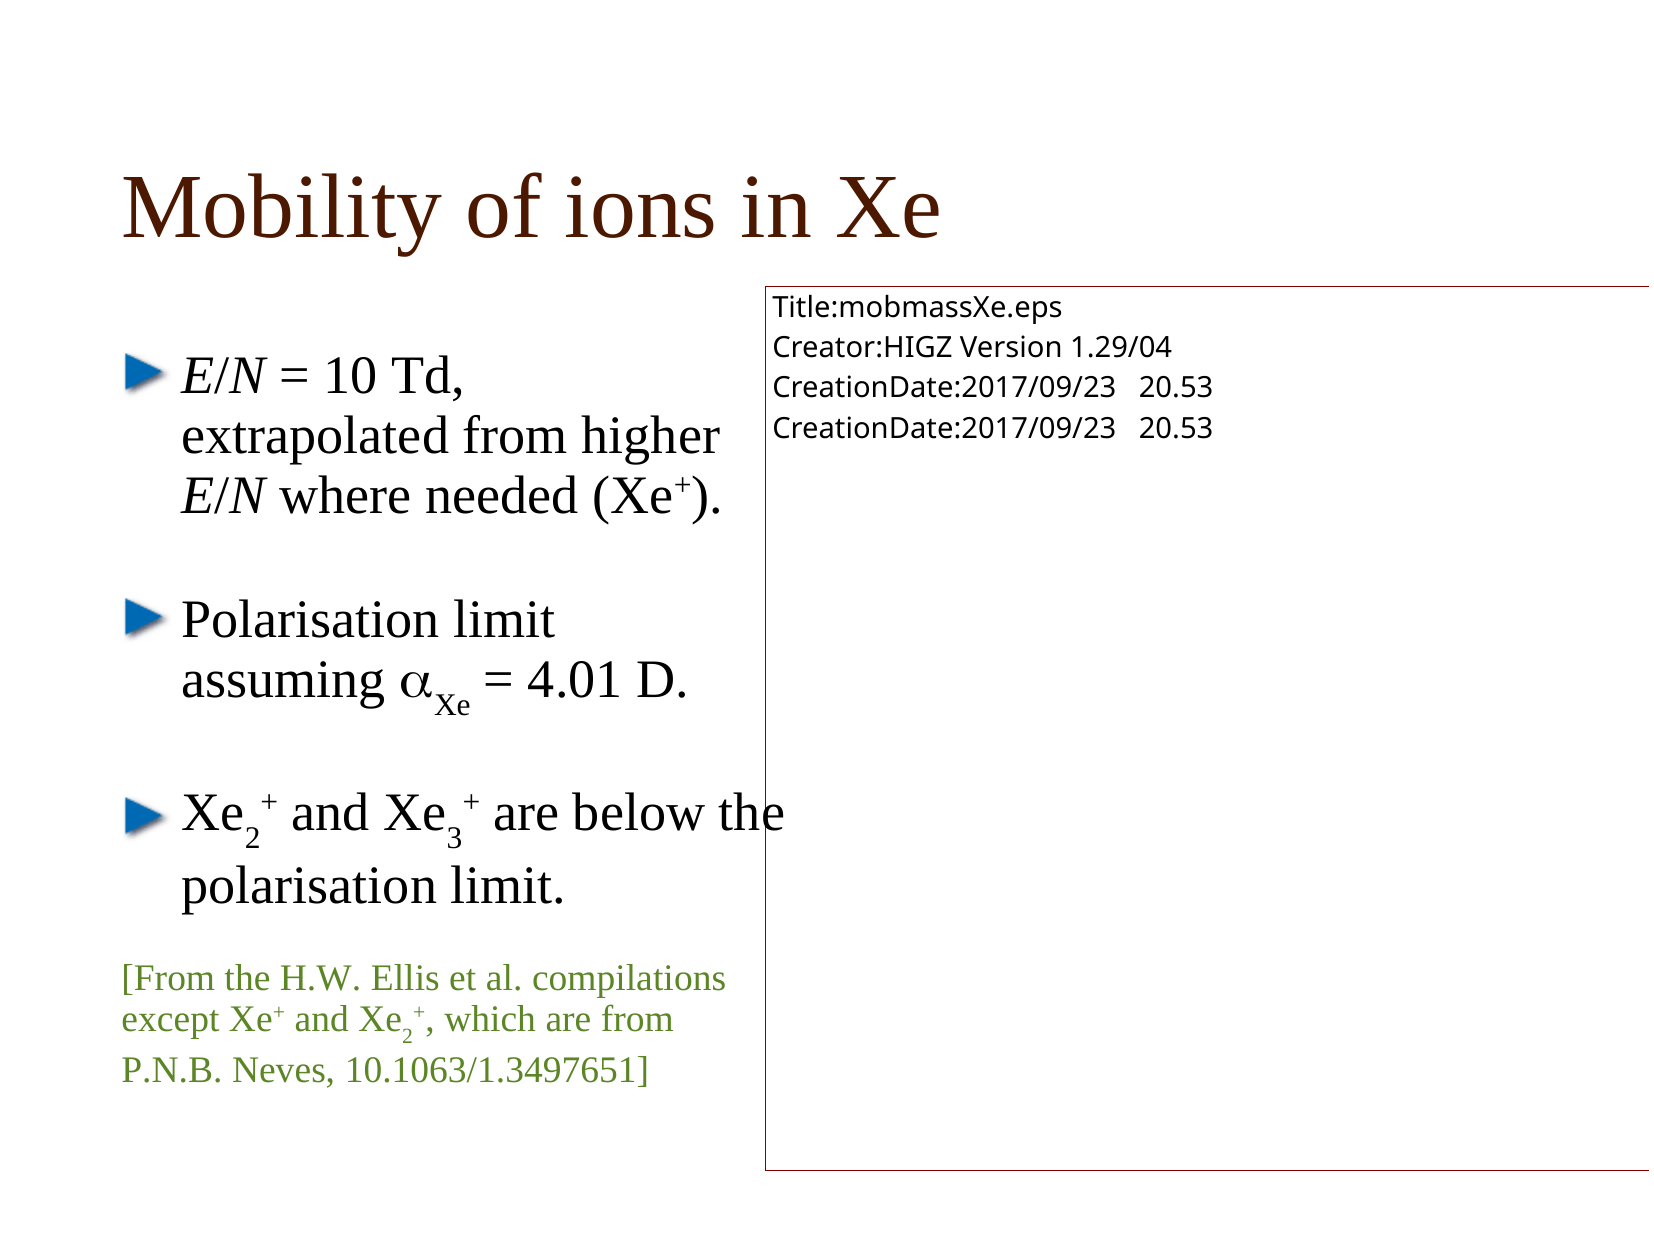

# Mobility of ions in Xe
E/N = 10 Td, extrapolated from higher E/N where needed (Xe+).
Polarisation limit	 assuming αXe = 4.01 D.
Xe2+ and Xe3+ are below the polarisation limit.
[From the H.W. Ellis et al. compilations except Xe+ and Xe2+, which are from P.N.B. Neves, 10.1063/1.3497651]